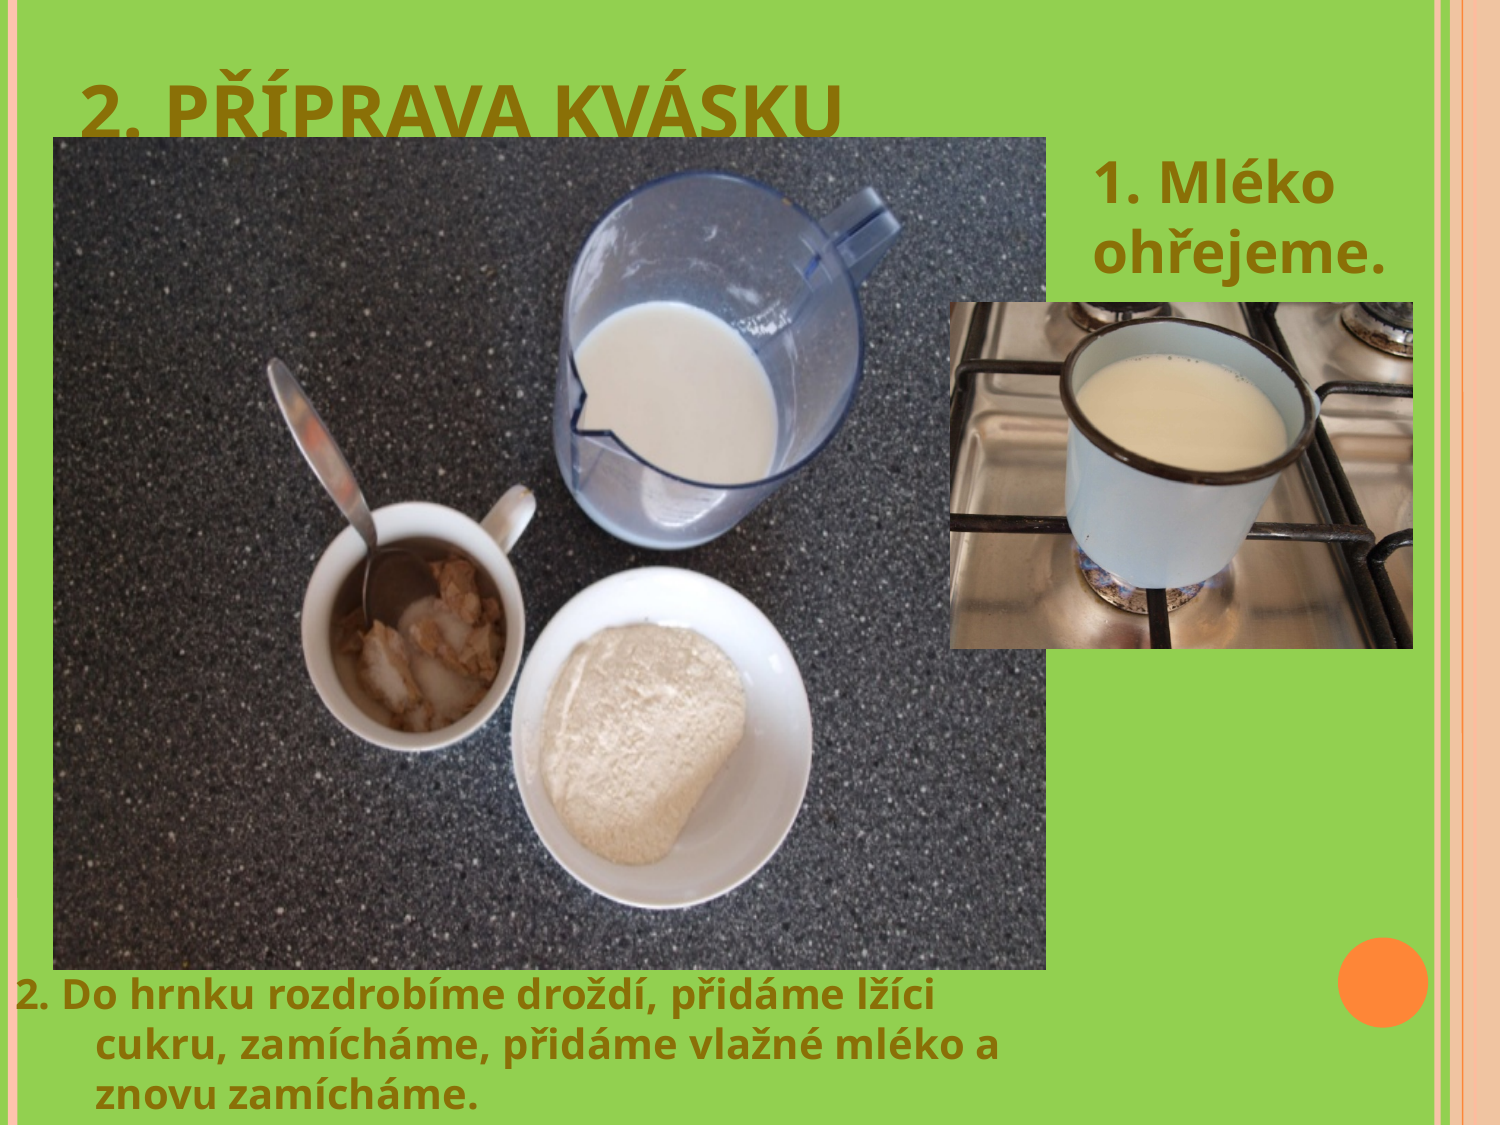

# 2. PŘÍPRAVA KVÁSKU
1. Mléko ohřejeme.
2. Do hrnku rozdrobíme droždí, přidáme lžíci
 cukru, zamícháme, přidáme vlažné mléko a
 znovu zamícháme.